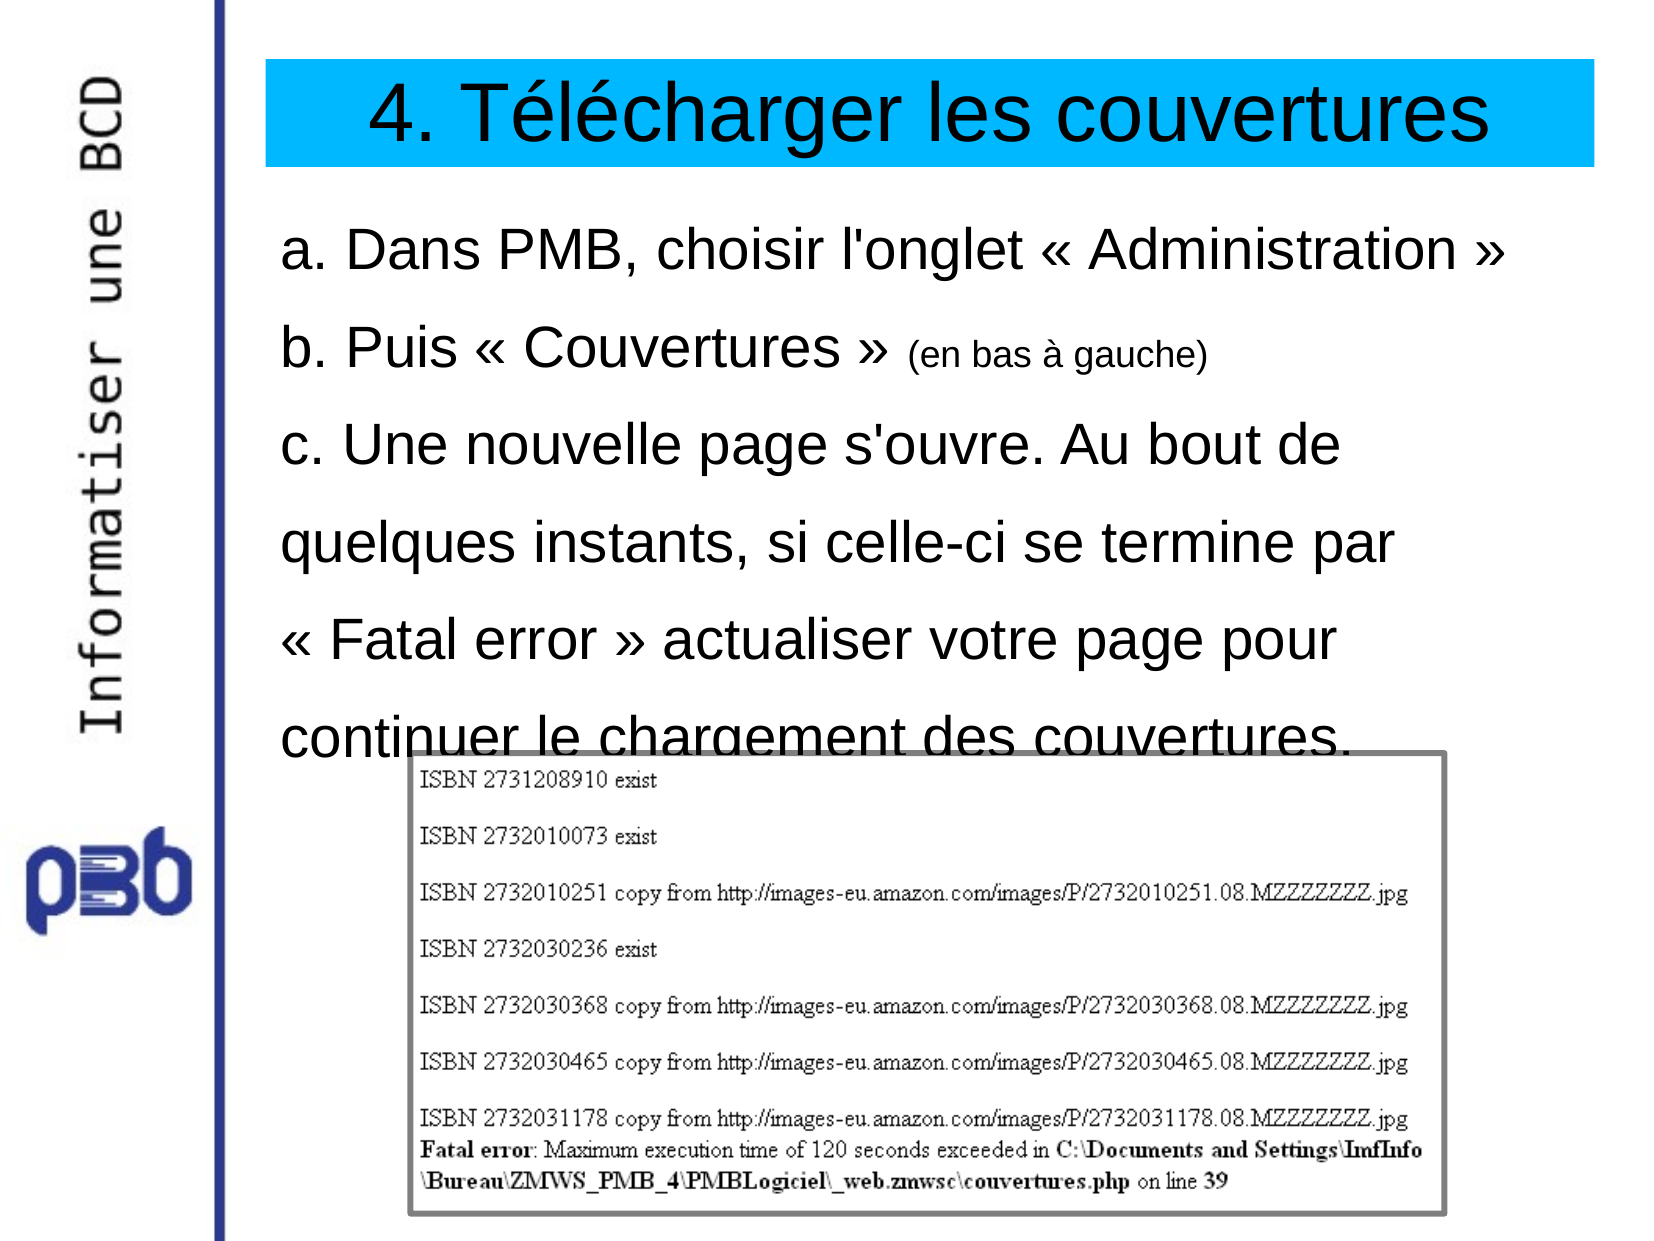

4. Télécharger les couvertures
a. Dans PMB, choisir l'onglet « Administration »
b. Puis « Couvertures » (en bas à gauche)
c. Une nouvelle page s'ouvre. Au bout de quelques instants, si celle-ci se termine par « Fatal error » actualiser votre page pour continuer le chargement des couvertures.